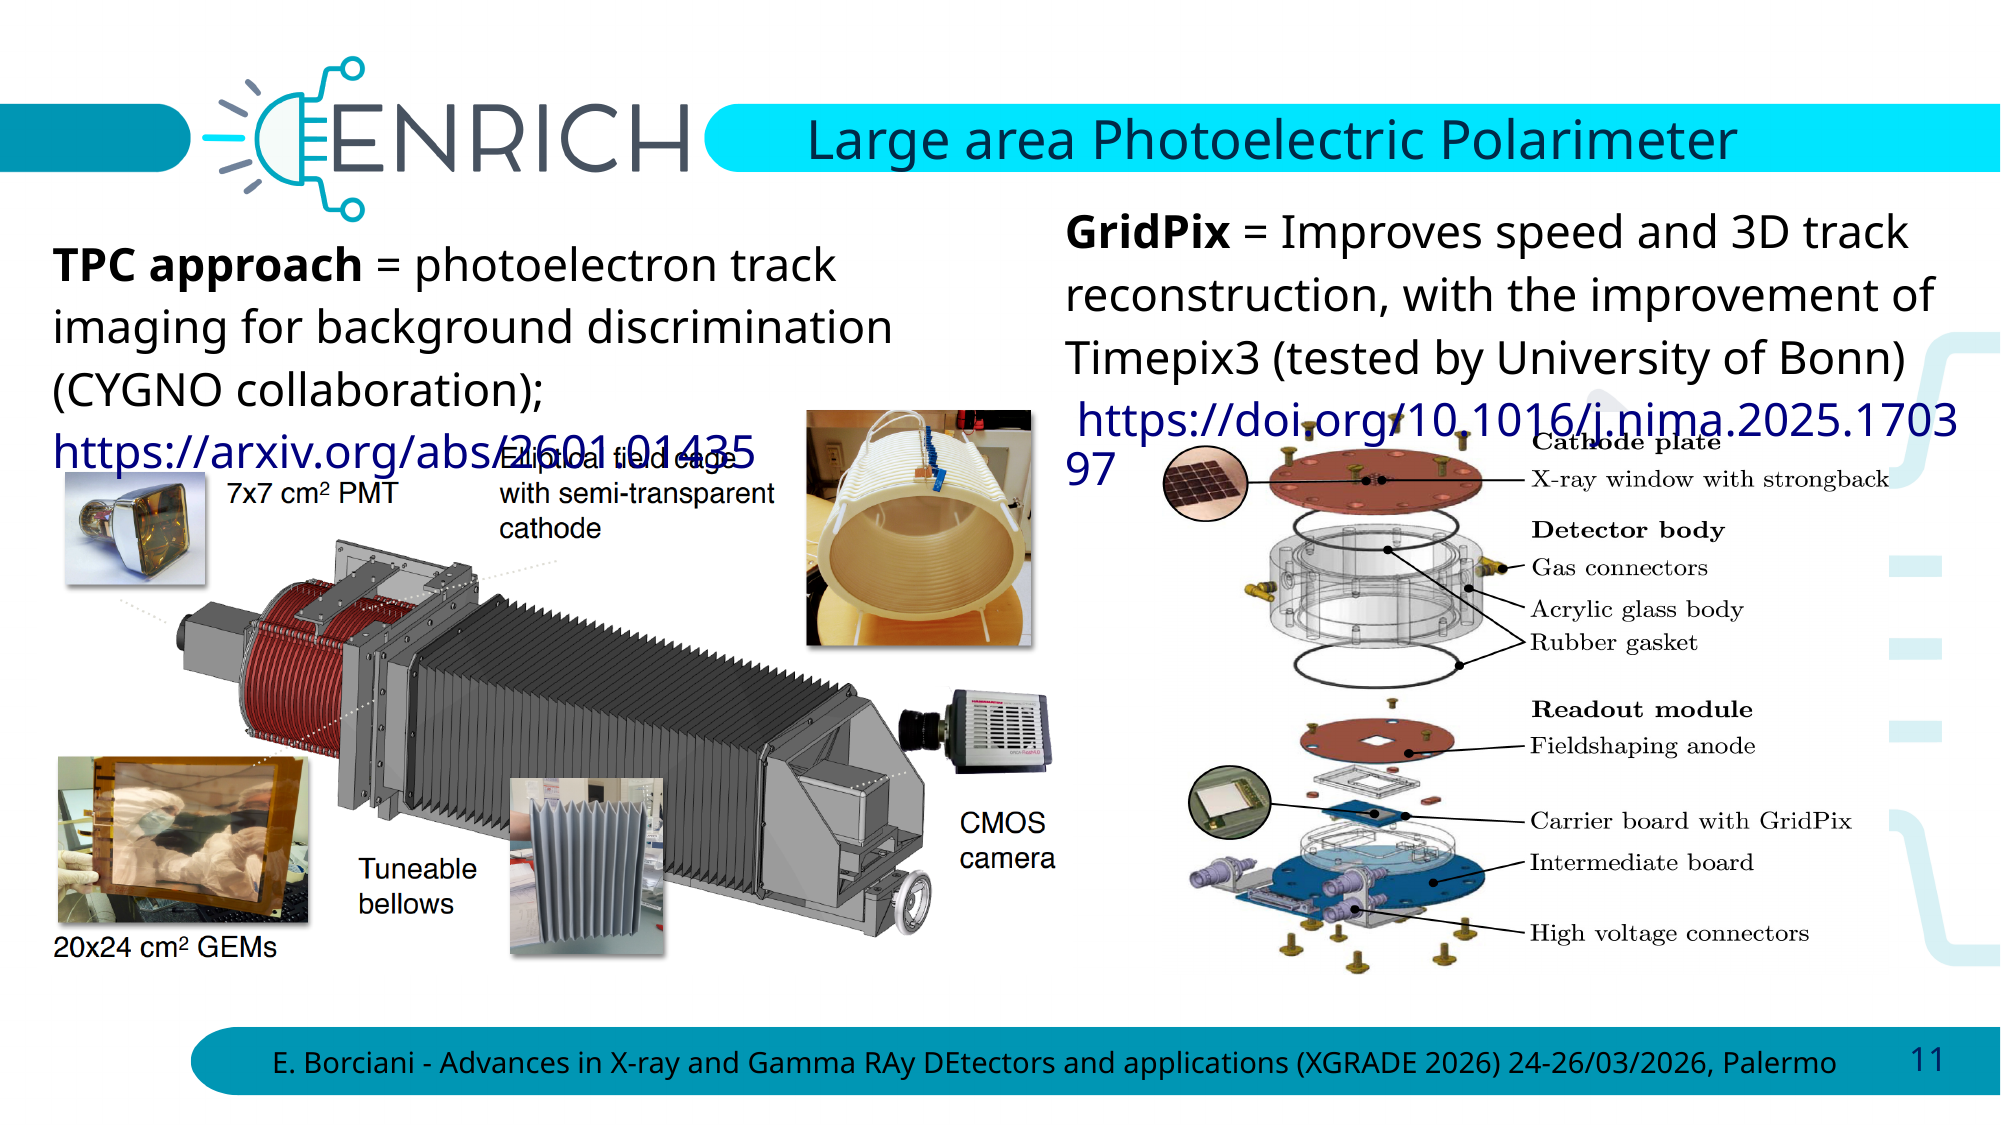

Large area Photoelectric Polarimeter
GridPix = Improves speed and 3D track reconstruction, with the improvement of Timepix3 (tested by University of Bonn) https://doi.org/10.1016/j.nima.2025.170397
TPC approach = photoelectron track imaging for background discrimination (CYGNO collaboration); https://arxiv.org/abs/2601.01435
E. Borciani - Advances in X-ray and Gamma RAy DEtectors and applications (XGRADE 2026) 24-26/03/2026, Palermo